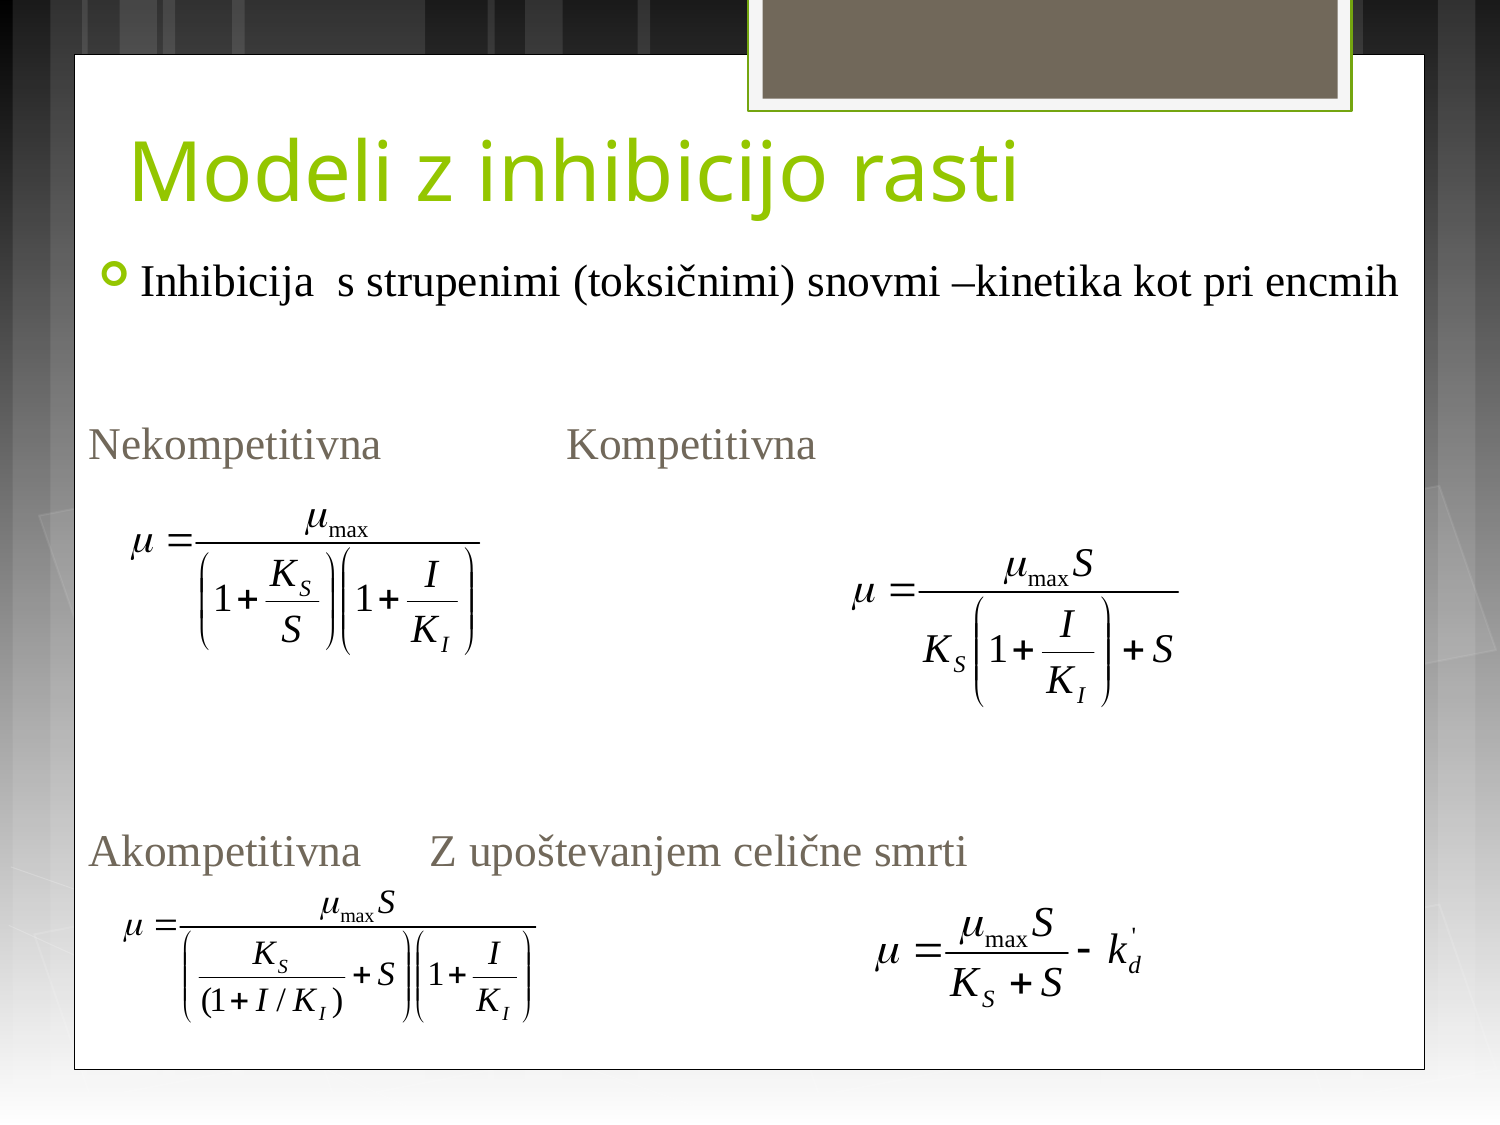

Modeli z inhibicijo rasti
# Inhibicija s strupenimi (toksičnimi) snovmi –kinetika kot pri encmih
Nekompetitivna 	 		Kompetitivna
Akompetitivna		Z upoštevanjem celične smrti